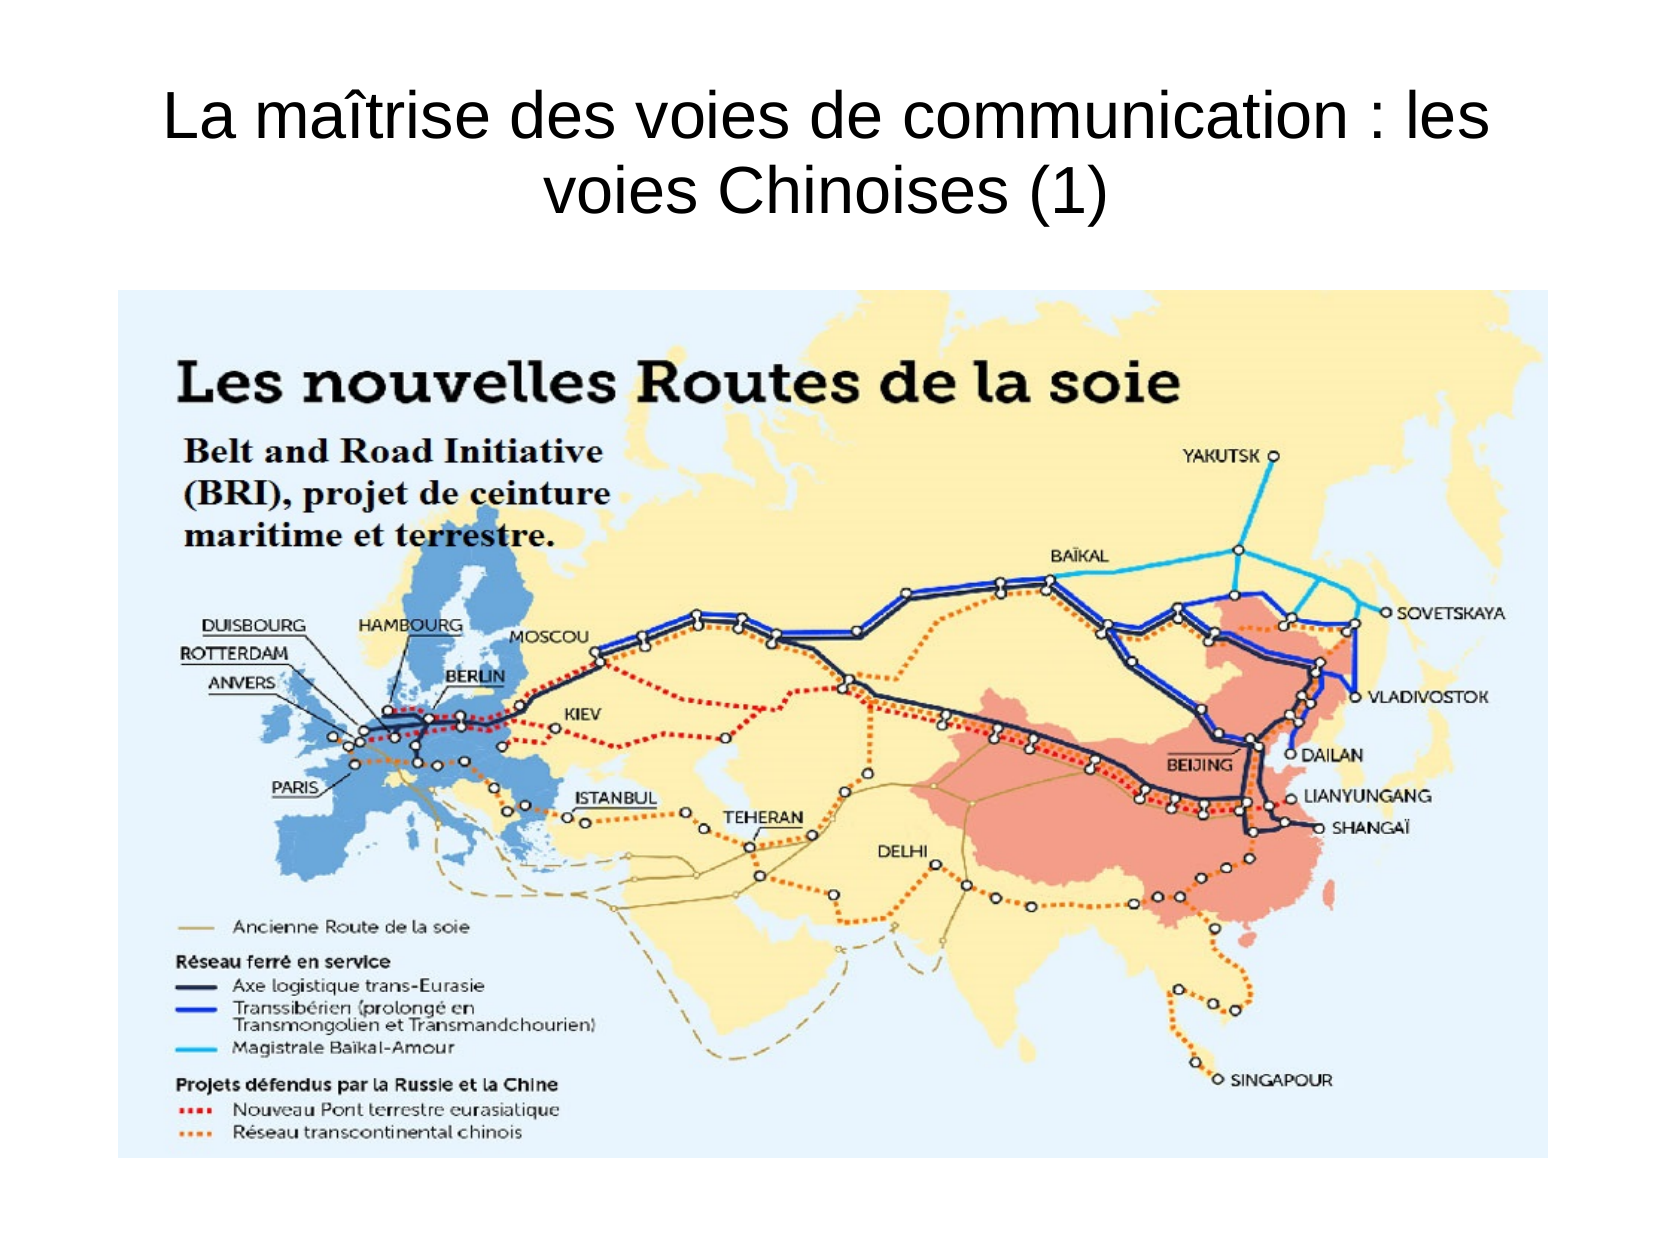

# La maîtrise des voies de communication : les voies Chinoises (1)